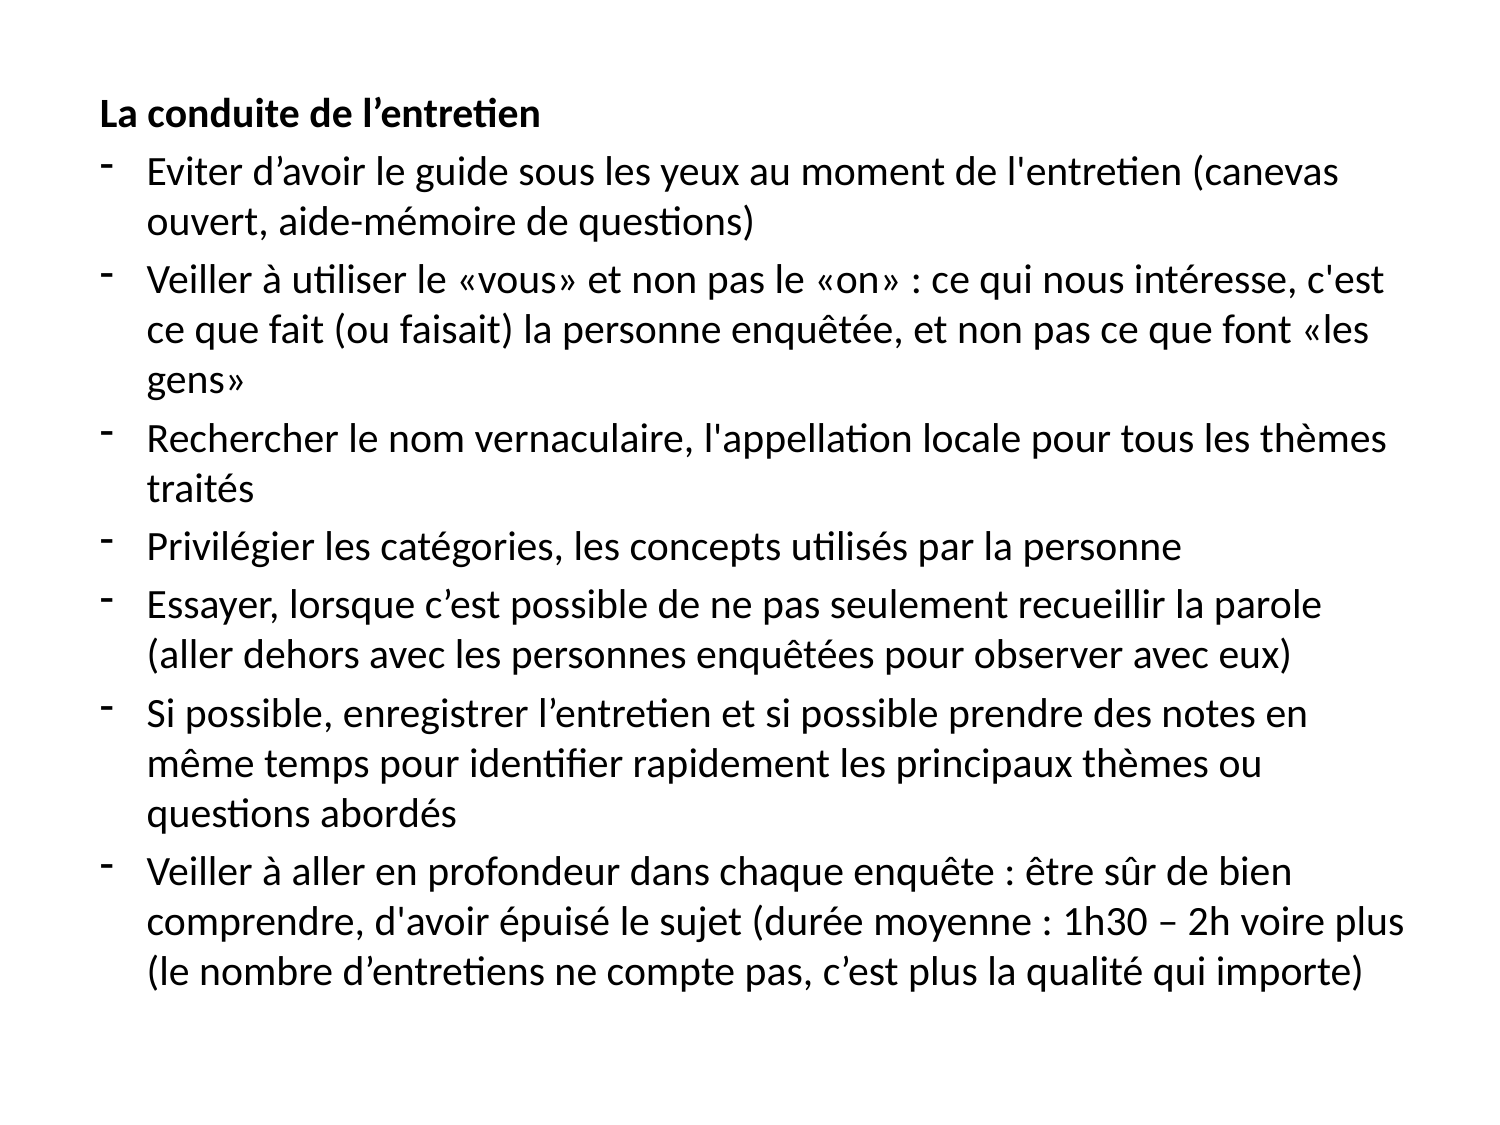

La conduite de l’entretien
Eviter d’avoir le guide sous les yeux au moment de l'entretien (canevas ouvert, aide-mémoire de questions)
Veiller à utiliser le «vous» et non pas le «on» : ce qui nous intéresse, c'est ce que fait (ou faisait) la personne enquêtée, et non pas ce que font «les gens»
Rechercher le nom vernaculaire, l'appellation locale pour tous les thèmes traités
Privilégier les catégories, les concepts utilisés par la personne
Essayer, lorsque c’est possible de ne pas seulement recueillir la parole (aller dehors avec les personnes enquêtées pour observer avec eux)
Si possible, enregistrer l’entretien et si possible prendre des notes en même temps pour identifier rapidement les principaux thèmes ou questions abordés
Veiller à aller en profondeur dans chaque enquête : être sûr de bien comprendre, d'avoir épuisé le sujet (durée moyenne : 1h30 – 2h voire plus (le nombre d’entretiens ne compte pas, c’est plus la qualité qui importe)